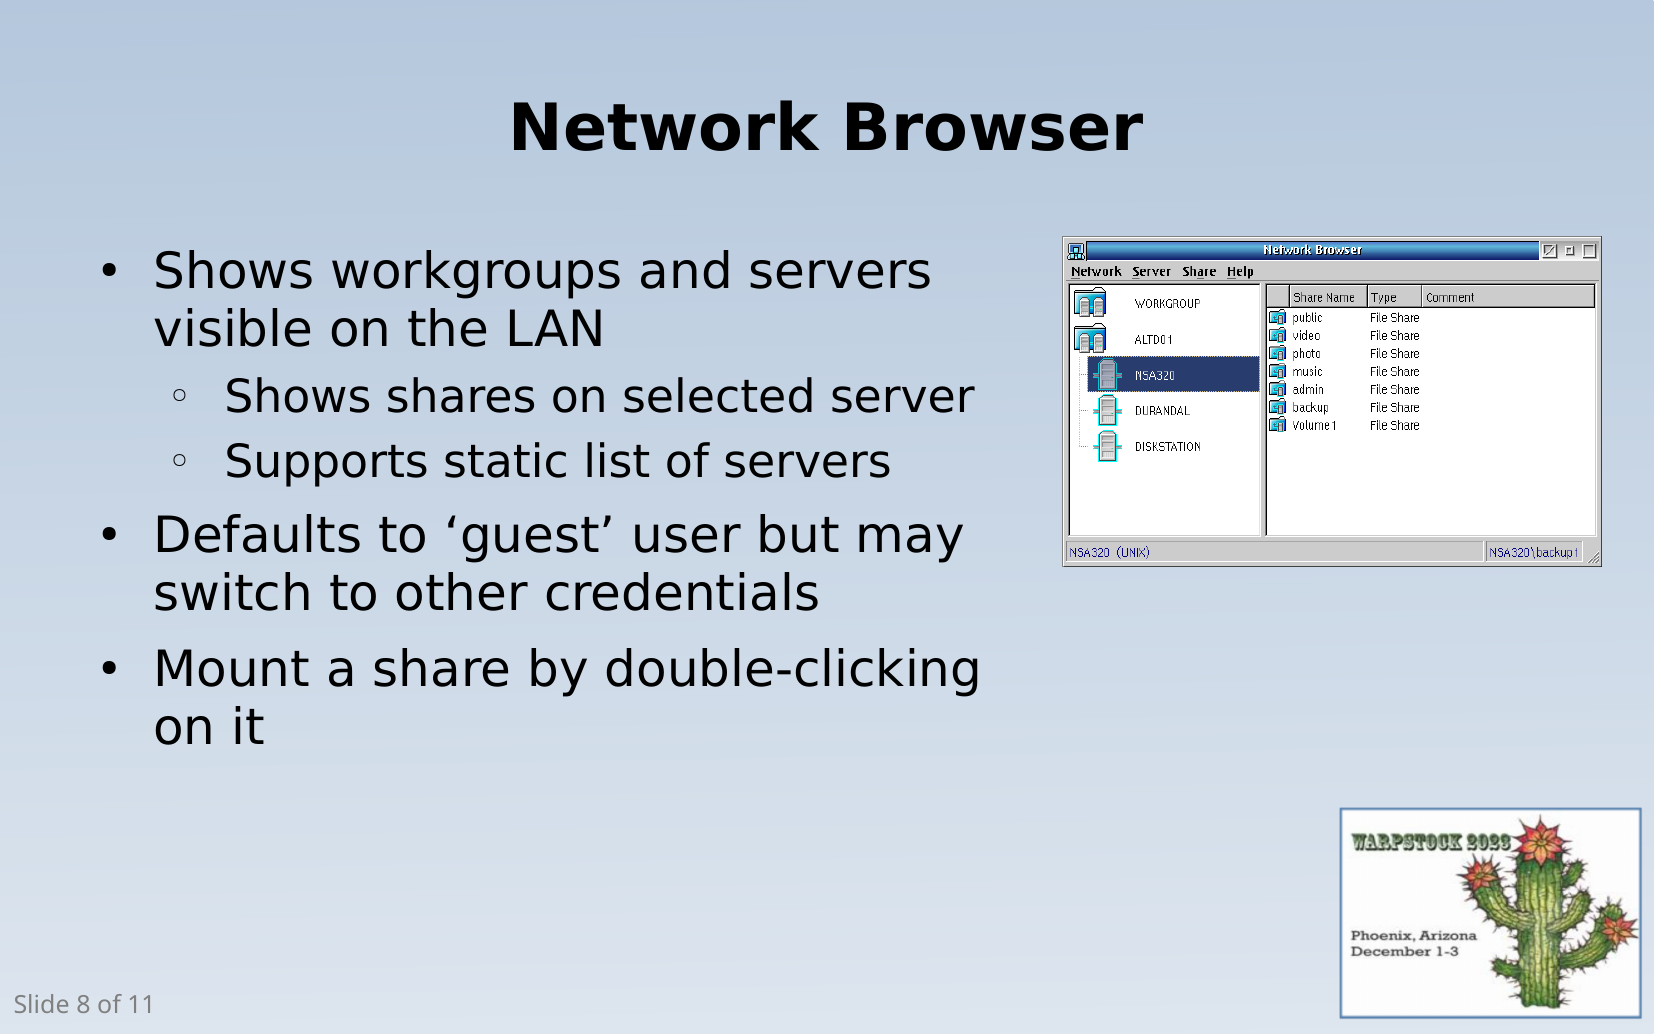

# Network Browser
Shows workgroups and servers visible on the LAN
Shows shares on selected server
Supports static list of servers
Defaults to ‘guest’ user but may switch to other credentials
Mount a share by double-clicking on it
Slide of <count>